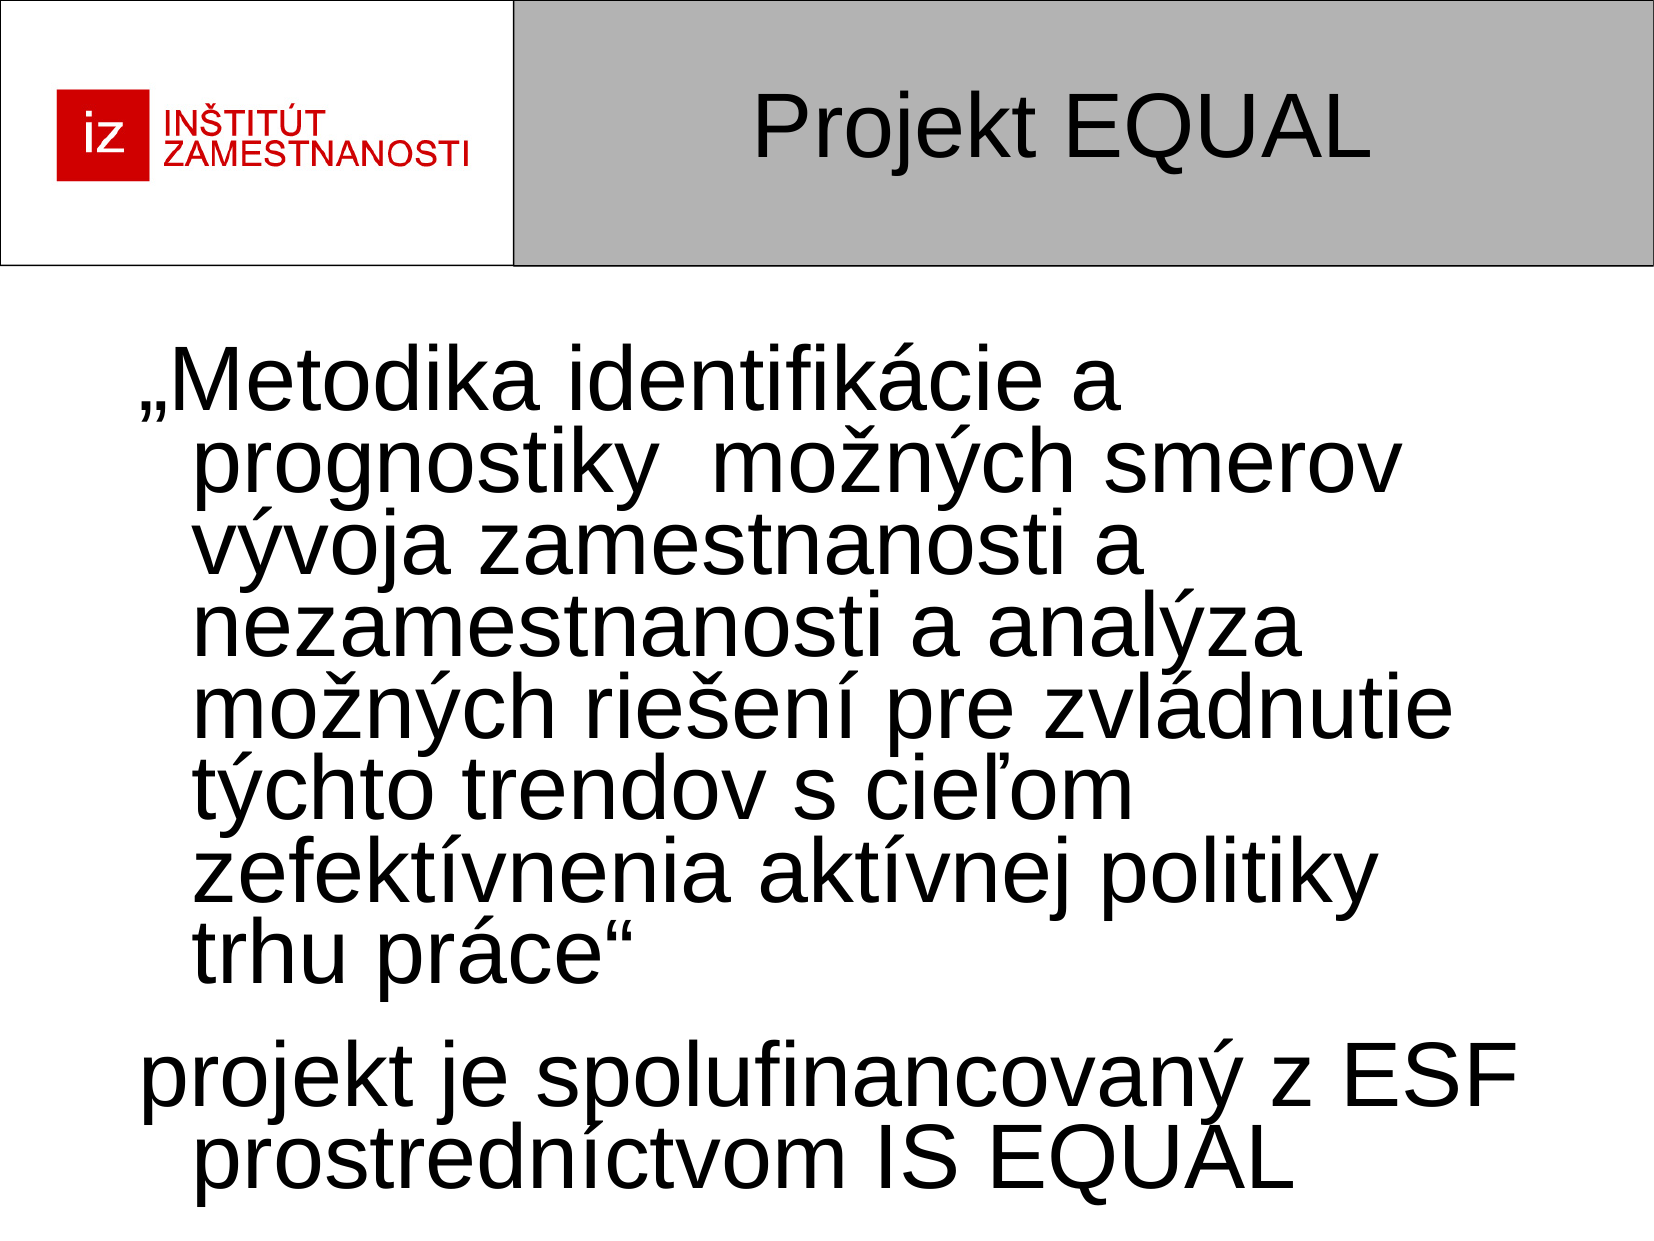

# Projekt EQUAL
„Metodika identifikácie a prognostiky 	možných smerov vývoja zamestnanosti a nezamestnanosti a analýza možných riešení pre zvládnutie týchto trendov s cieľom zefektívnenia aktívnej politiky trhu práce“
projekt je spolufinancovaný z ESF prostredníctvom IS EQUAL